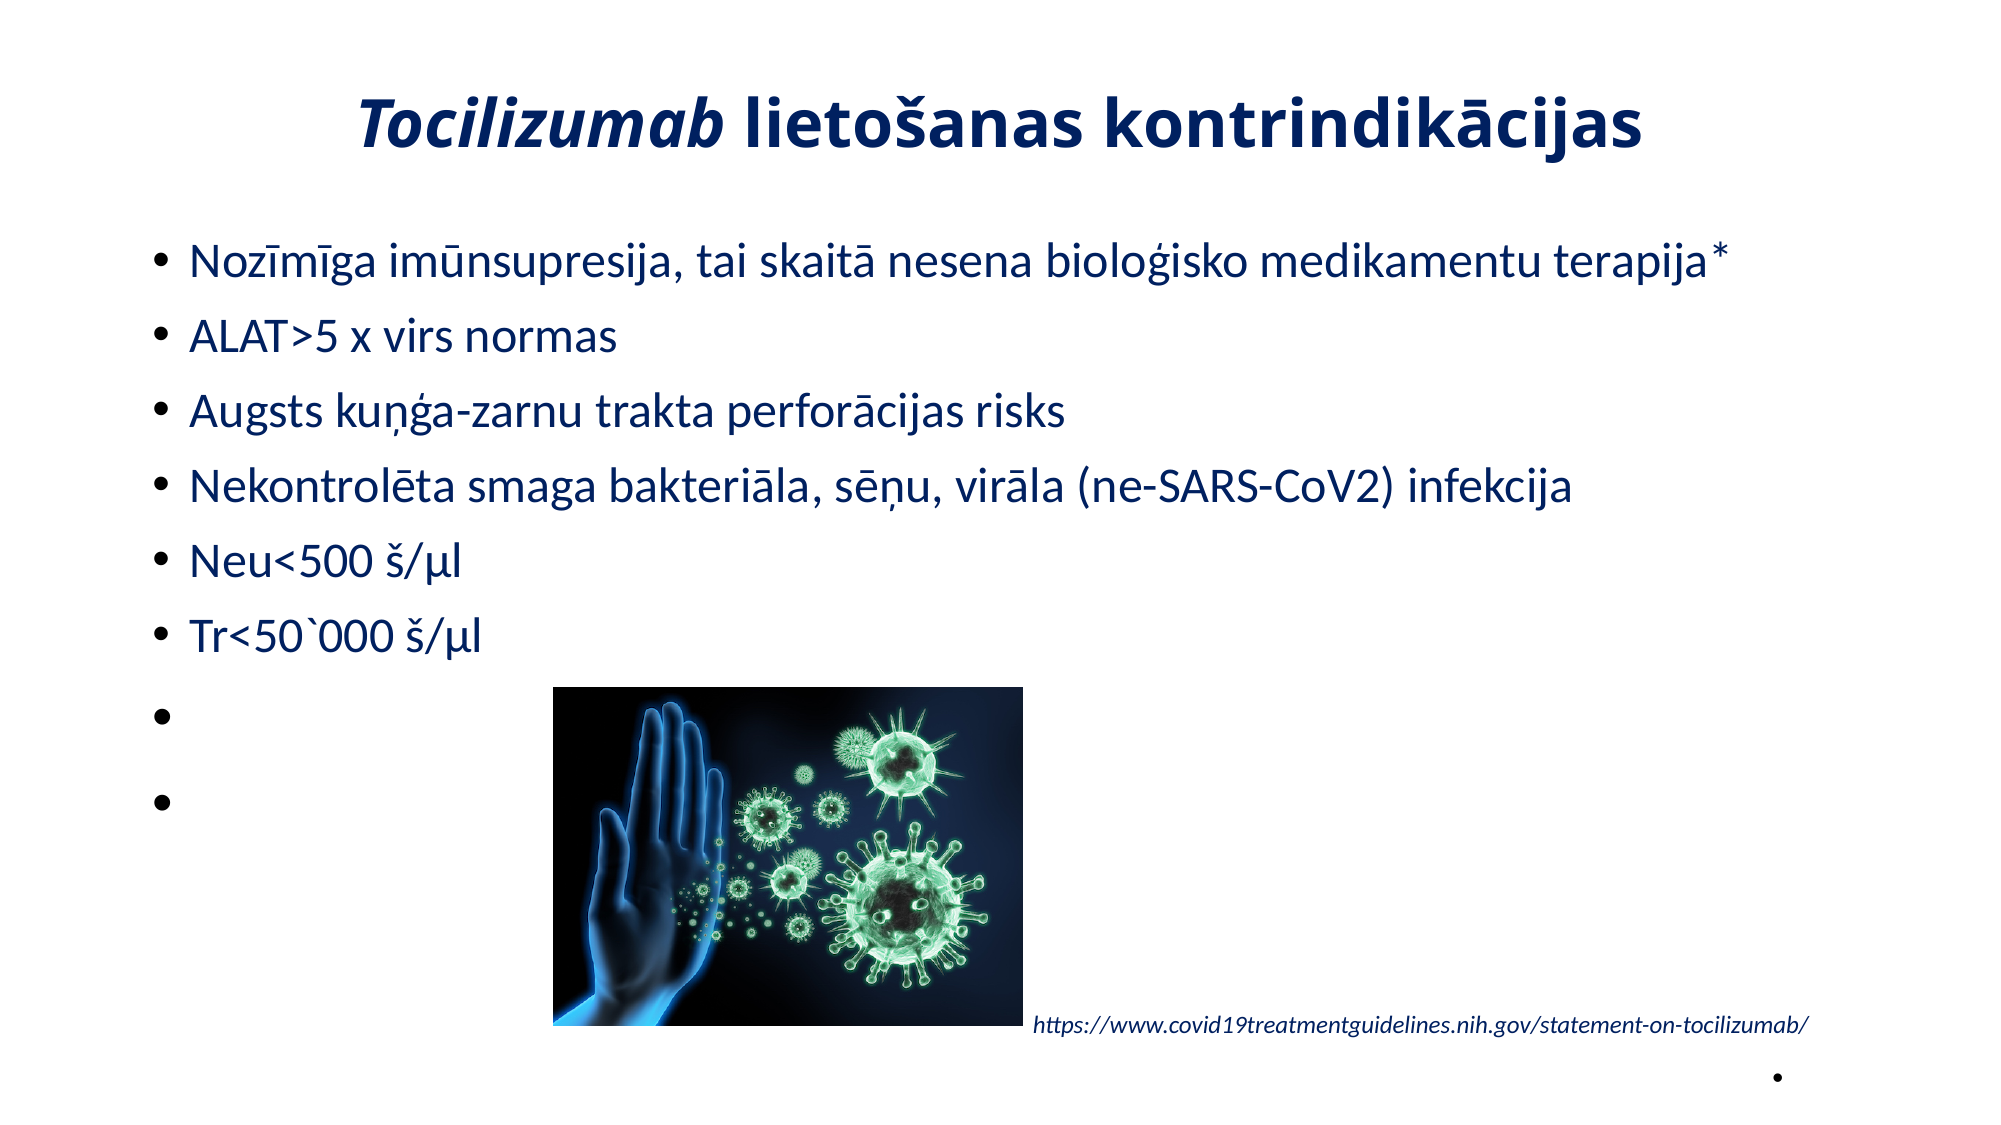

# Tocilizumab lietošanas kontrindikācijas
Nozīmīga imūnsupresija, tai skaitā nesena bioloģisko medikamentu terapija*
ALAT>5 x virs normas
Augsts kuņģa-zarnu trakta perforācijas risks
Nekontrolēta smaga bakteriāla, sēņu, virāla (ne-SARS-CoV2) infekcija
Neu<500 š/µl
Tr<50`000 š/µl
https://www.covid19treatmentguidelines.nih.gov/statement-on-tocilizumab/